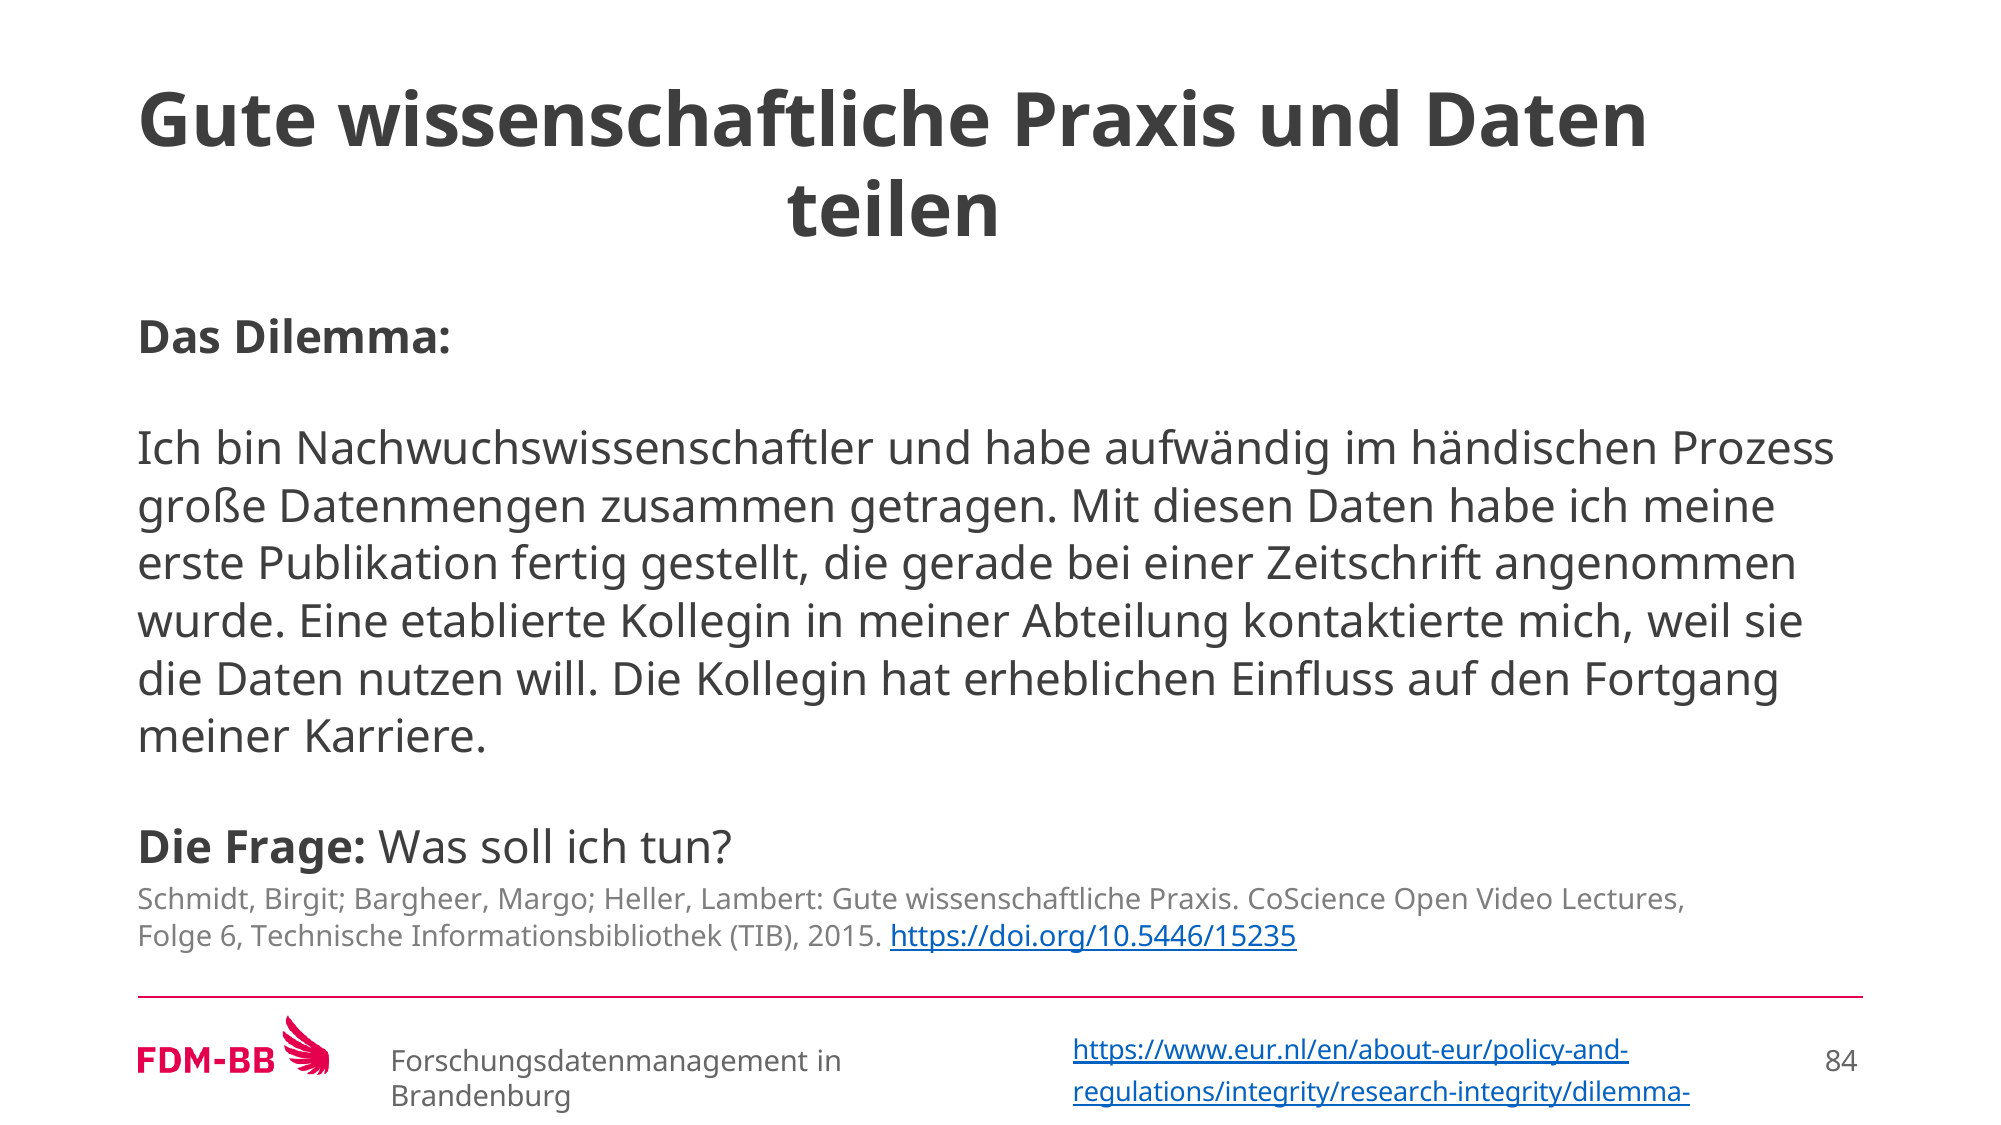

# Gute wissenschaftliche Praxis und Daten teilen
Das Dilemma:
Ich bin Nachwuchswissenschaftler und habe aufwändig im händischen Prozess große Datenmengen zusammen getragen. Mit diesen Daten habe ich meine erste Publikation fertig gestellt, die gerade bei einer Zeitschrift angenommen wurde. Eine etablierte Kollegin in meiner Abteilung kontaktierte mich, weil sie die Daten nutzen will. Die Kollegin hat erheblichen Einfluss auf den Fortgang meiner Karriere.
Die Frage: Was soll ich tun?
Schmidt, Birgit; Bargheer, Margo; Heller, Lambert: Gute wissenschaftliche Praxis. CoScience Open Video Lectures, Folge 6, Technische Informationsbibliothek (TIB), 2015. https://doi.org/10.5446/15235
https://www.eur.nl/en/about-eur/policy-and-regulations/integrity/research-integrity/dilemma-game
Forschungsdatenmanagement in Brandenburg
84